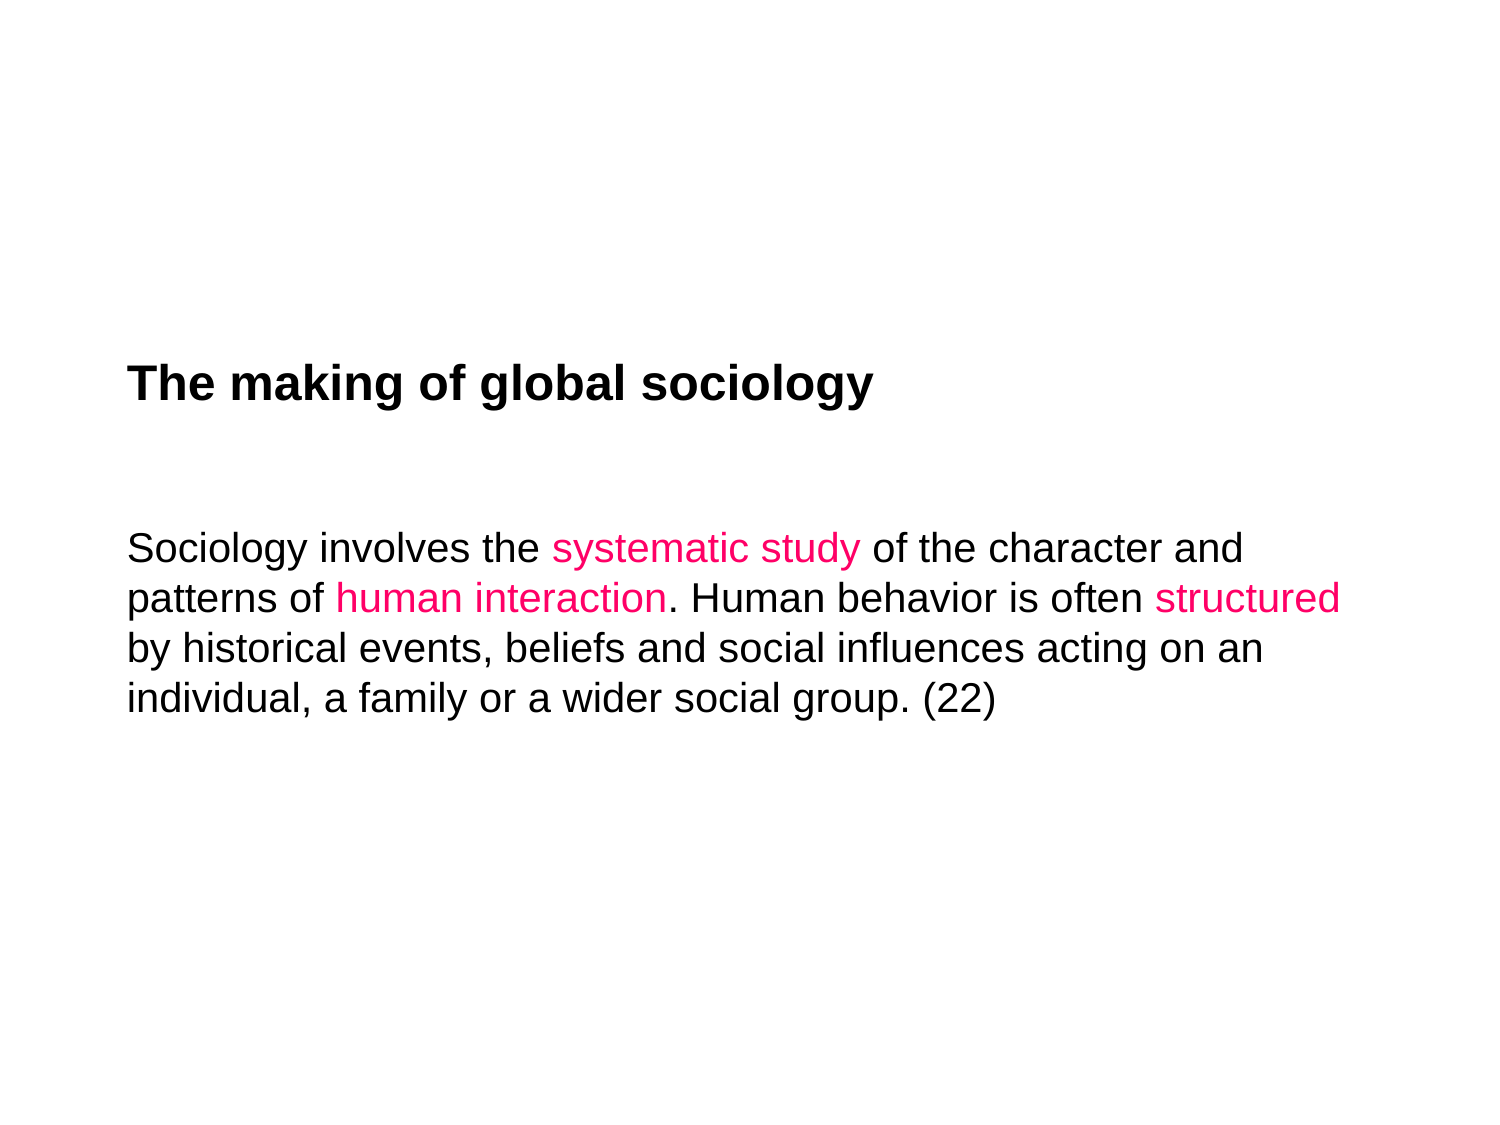

The making of global sociology
Sociology involves the systematic study of the character and patterns of human interaction. Human behavior is often structured by historical events, beliefs and social influences acting on an individual, a family or a wider social group. (22)